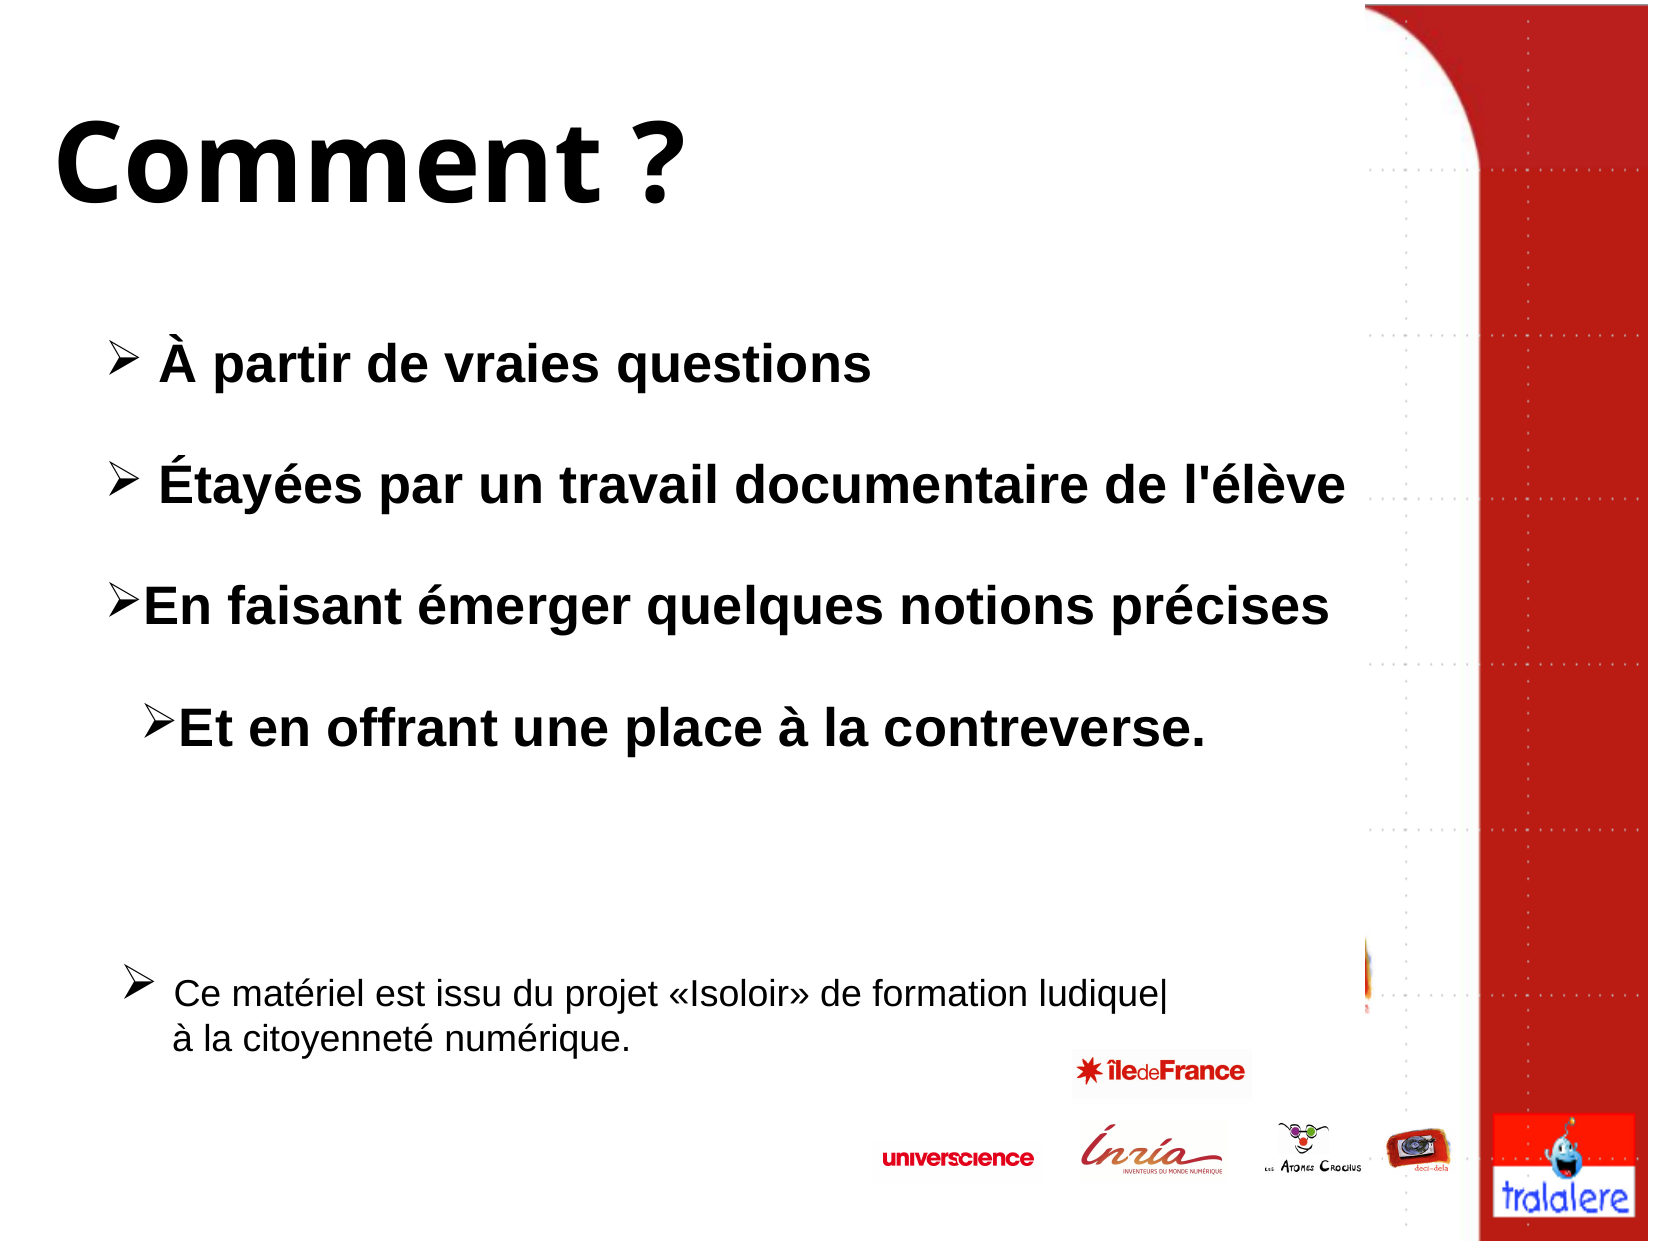

Comment ?
 À partir de vraies questions
 Étayées par un travail documentaire de l'élève
En faisant émerger quelques notions précises
Et en offrant une place à la contreverse.
 Ce matériel est issu du projet «Isoloir» de formation ludique|
 à la citoyenneté numérique.